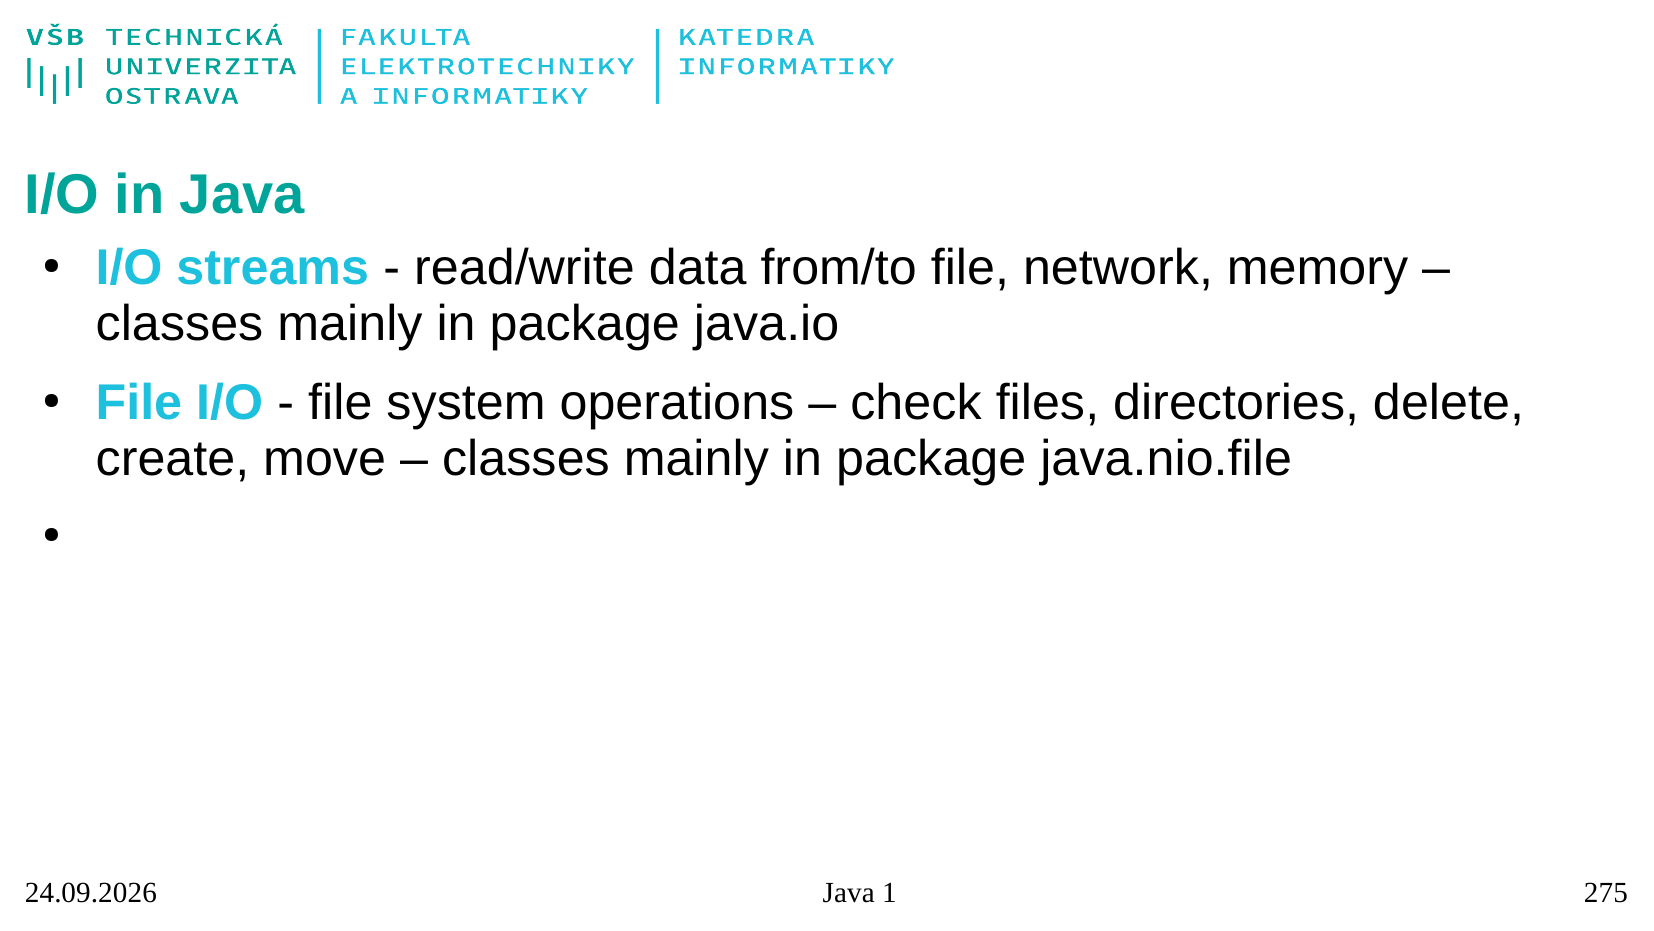

# I/O in Java
I/O streams - read/write data from/to file, network, memory – classes mainly in package java.io
File I/O - file system operations – check files, directories, delete, create, move – classes mainly in package java.nio.file
Java 1
275